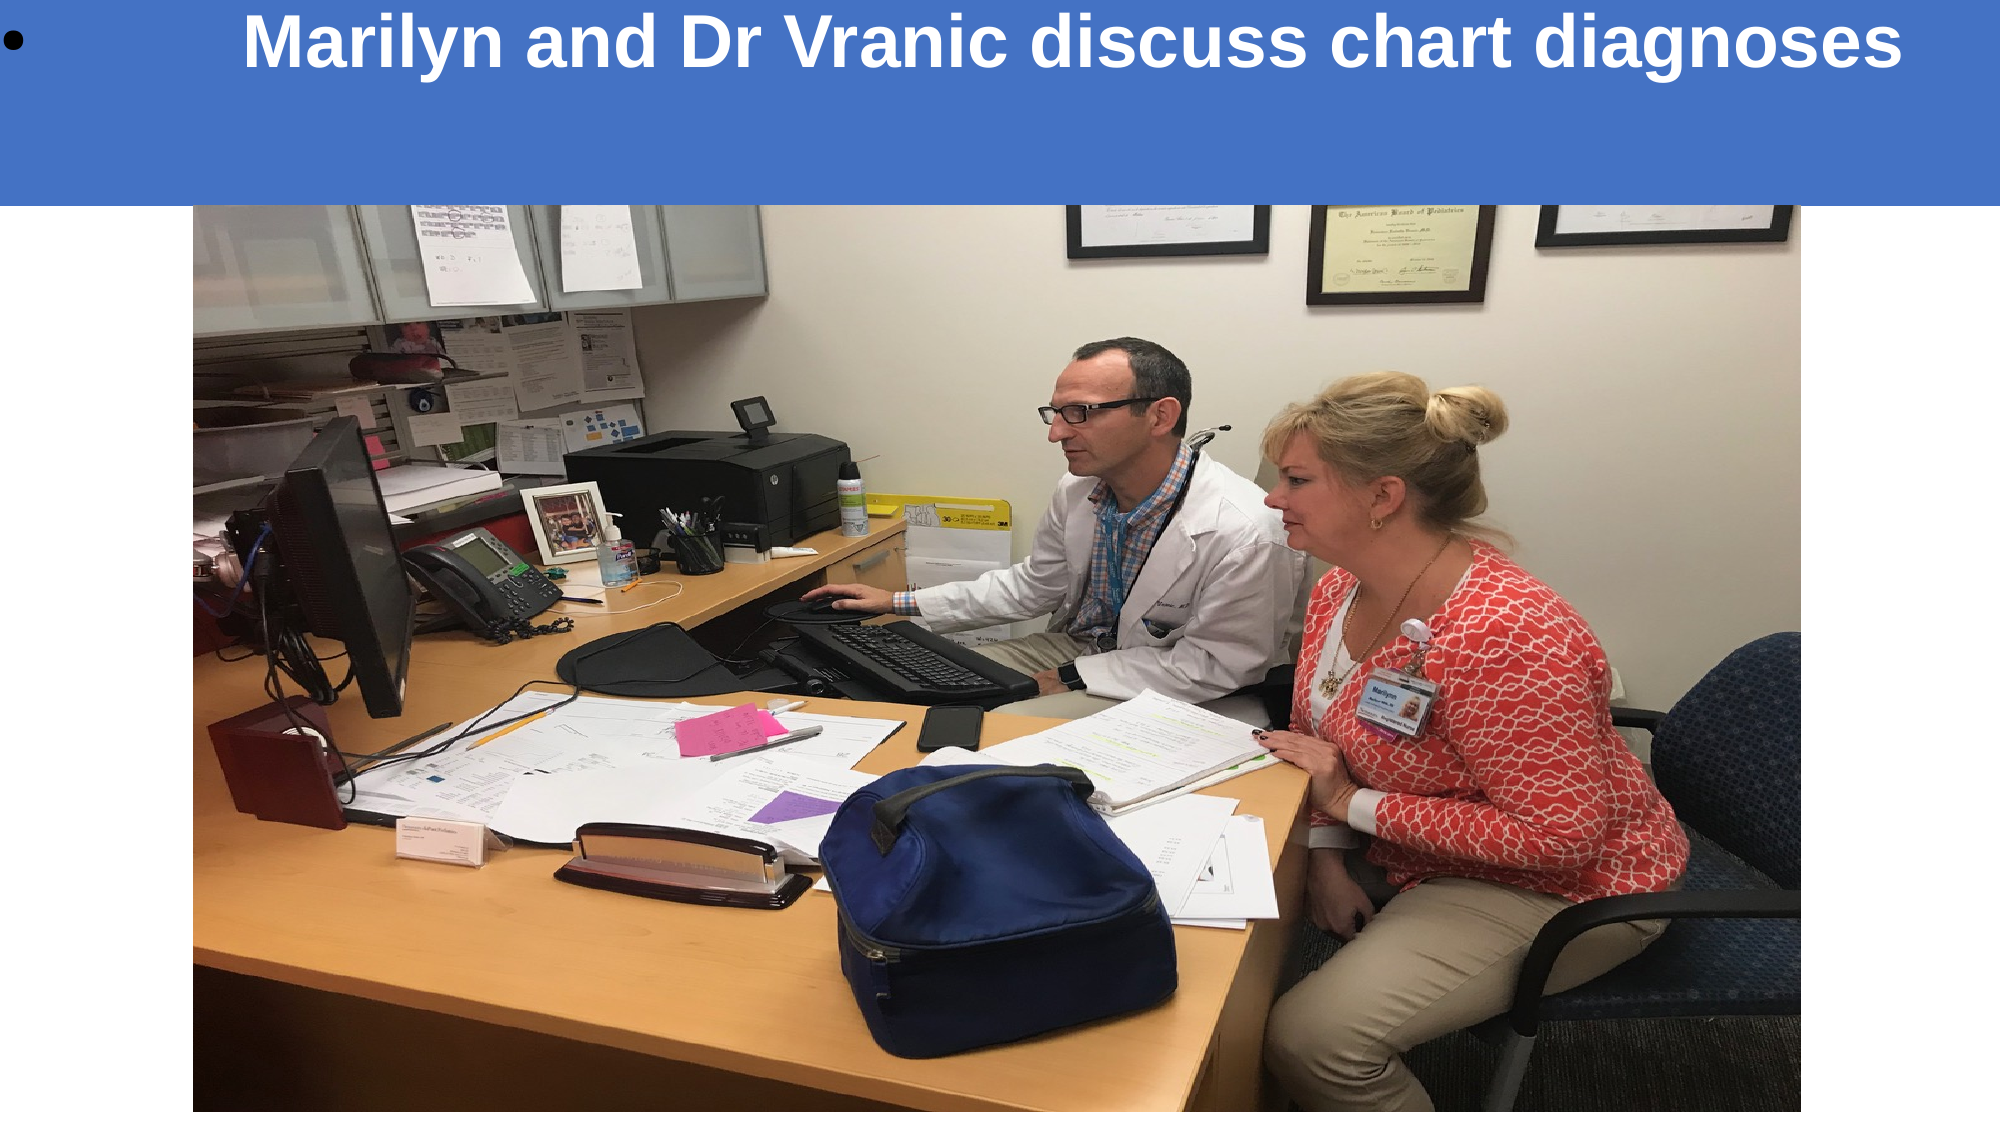

| Marilyn and Dr Vranic discuss chart diagnoses |
| --- |